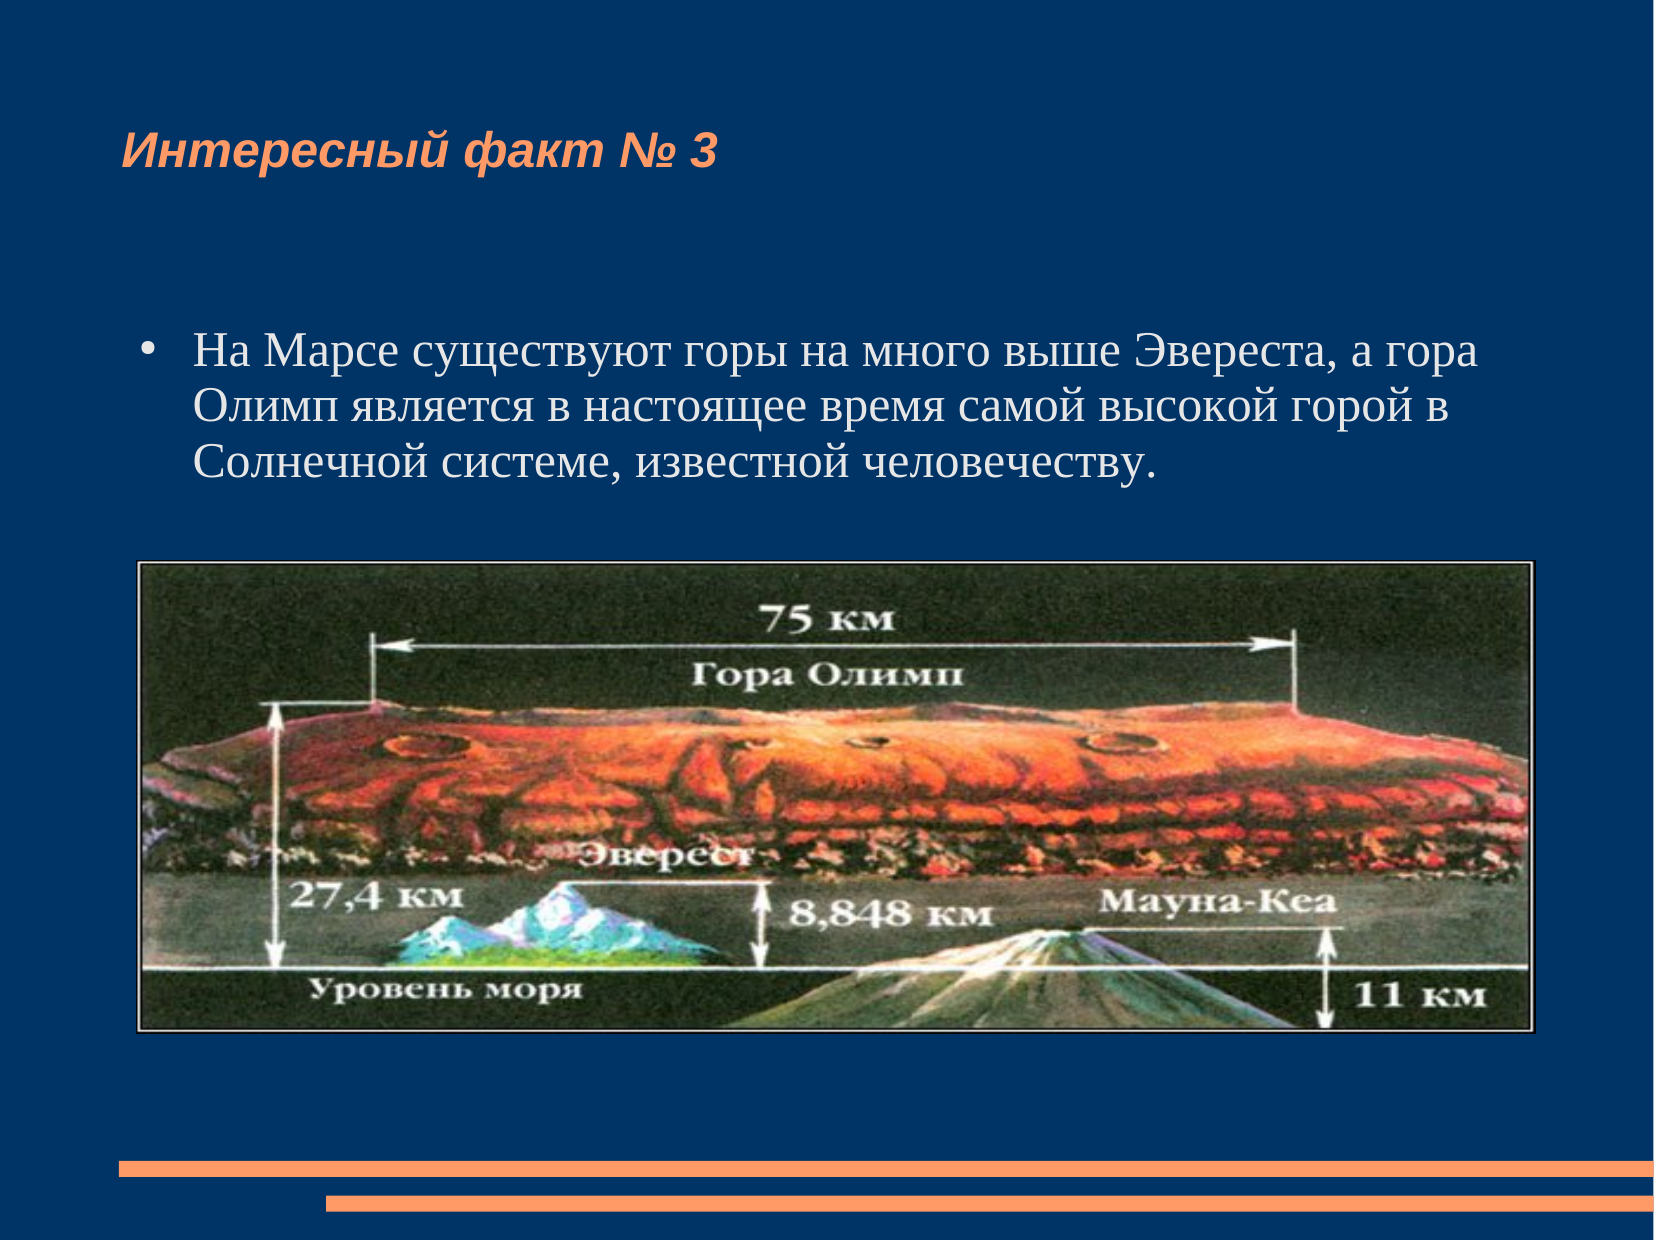

# Интересный факт № 3
На Марсе существуют горы на много выше Эвереста, а гора Олимп является в настоящее время самой высокой горой в Солнечной системе, известной человечеству.